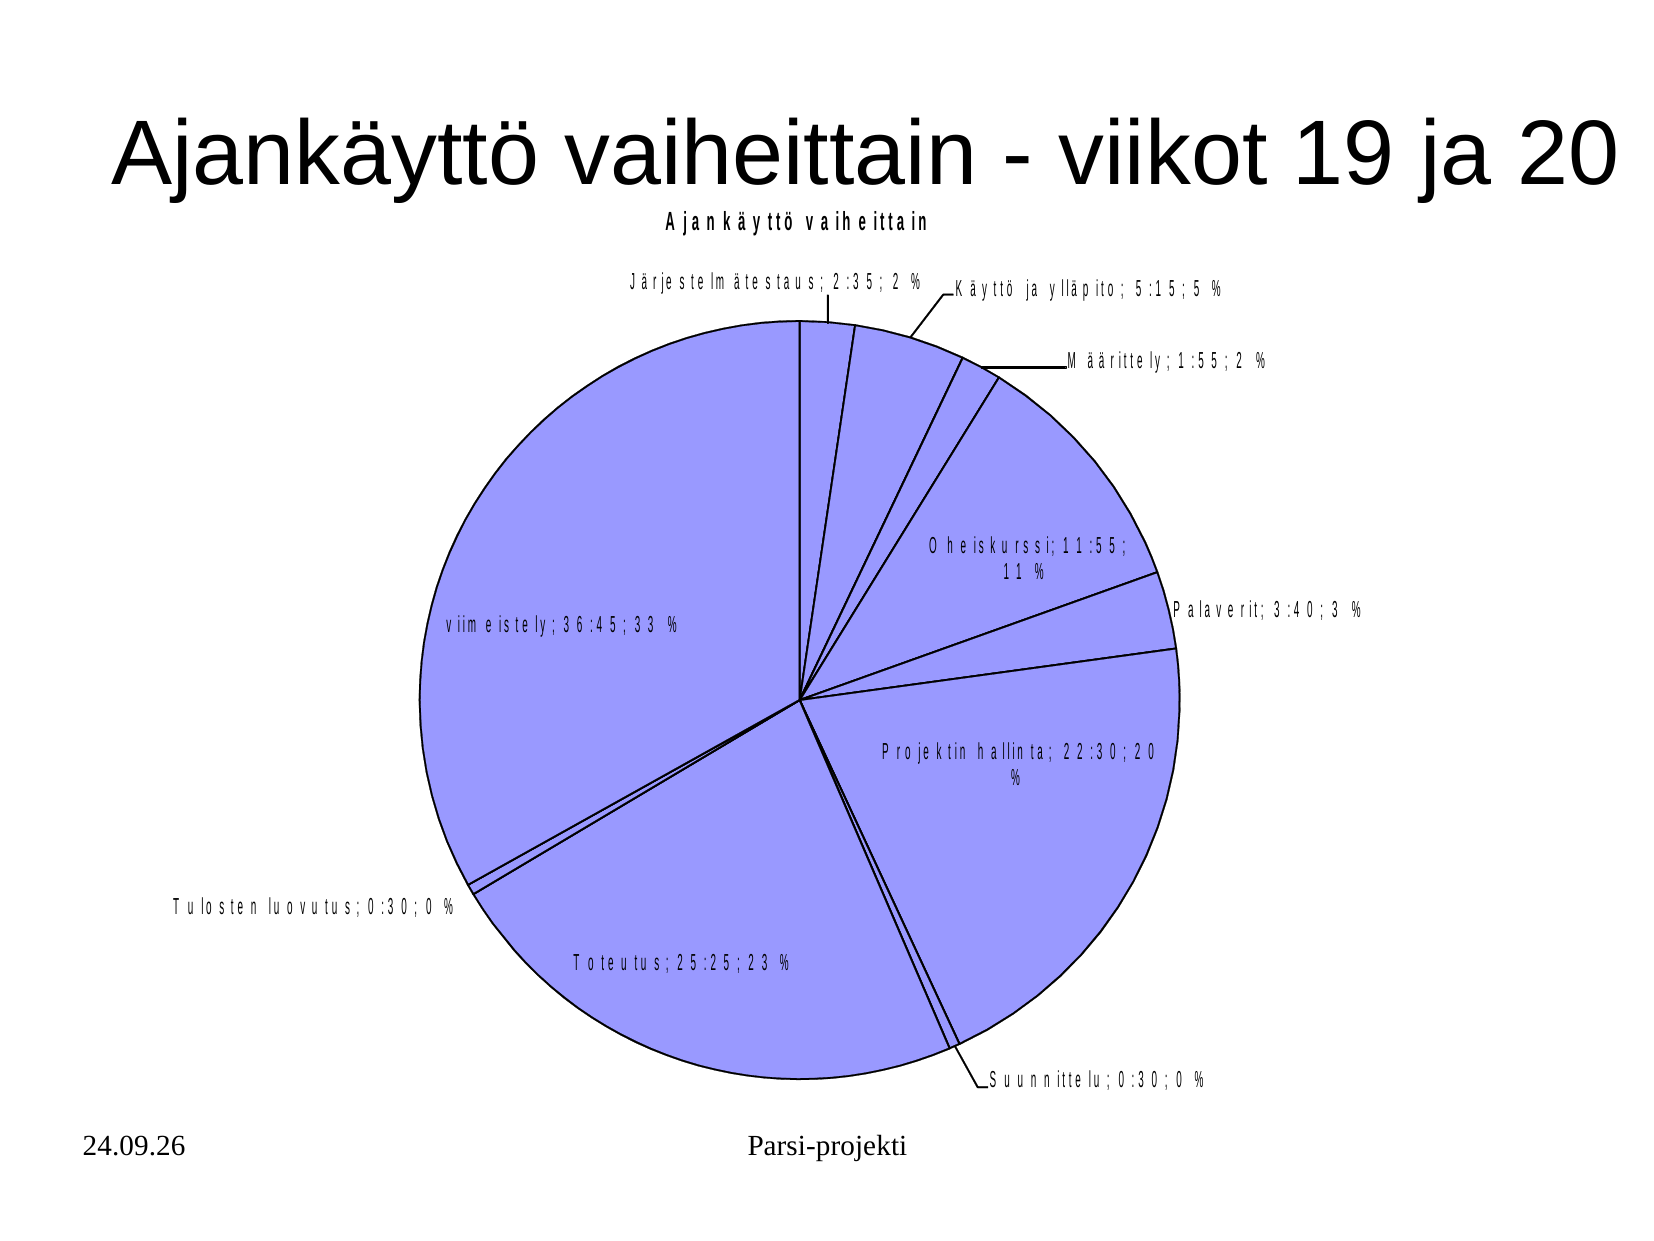

# Ajankäyttö vaiheittain - viikot 19 ja 20
Parsi-projekti